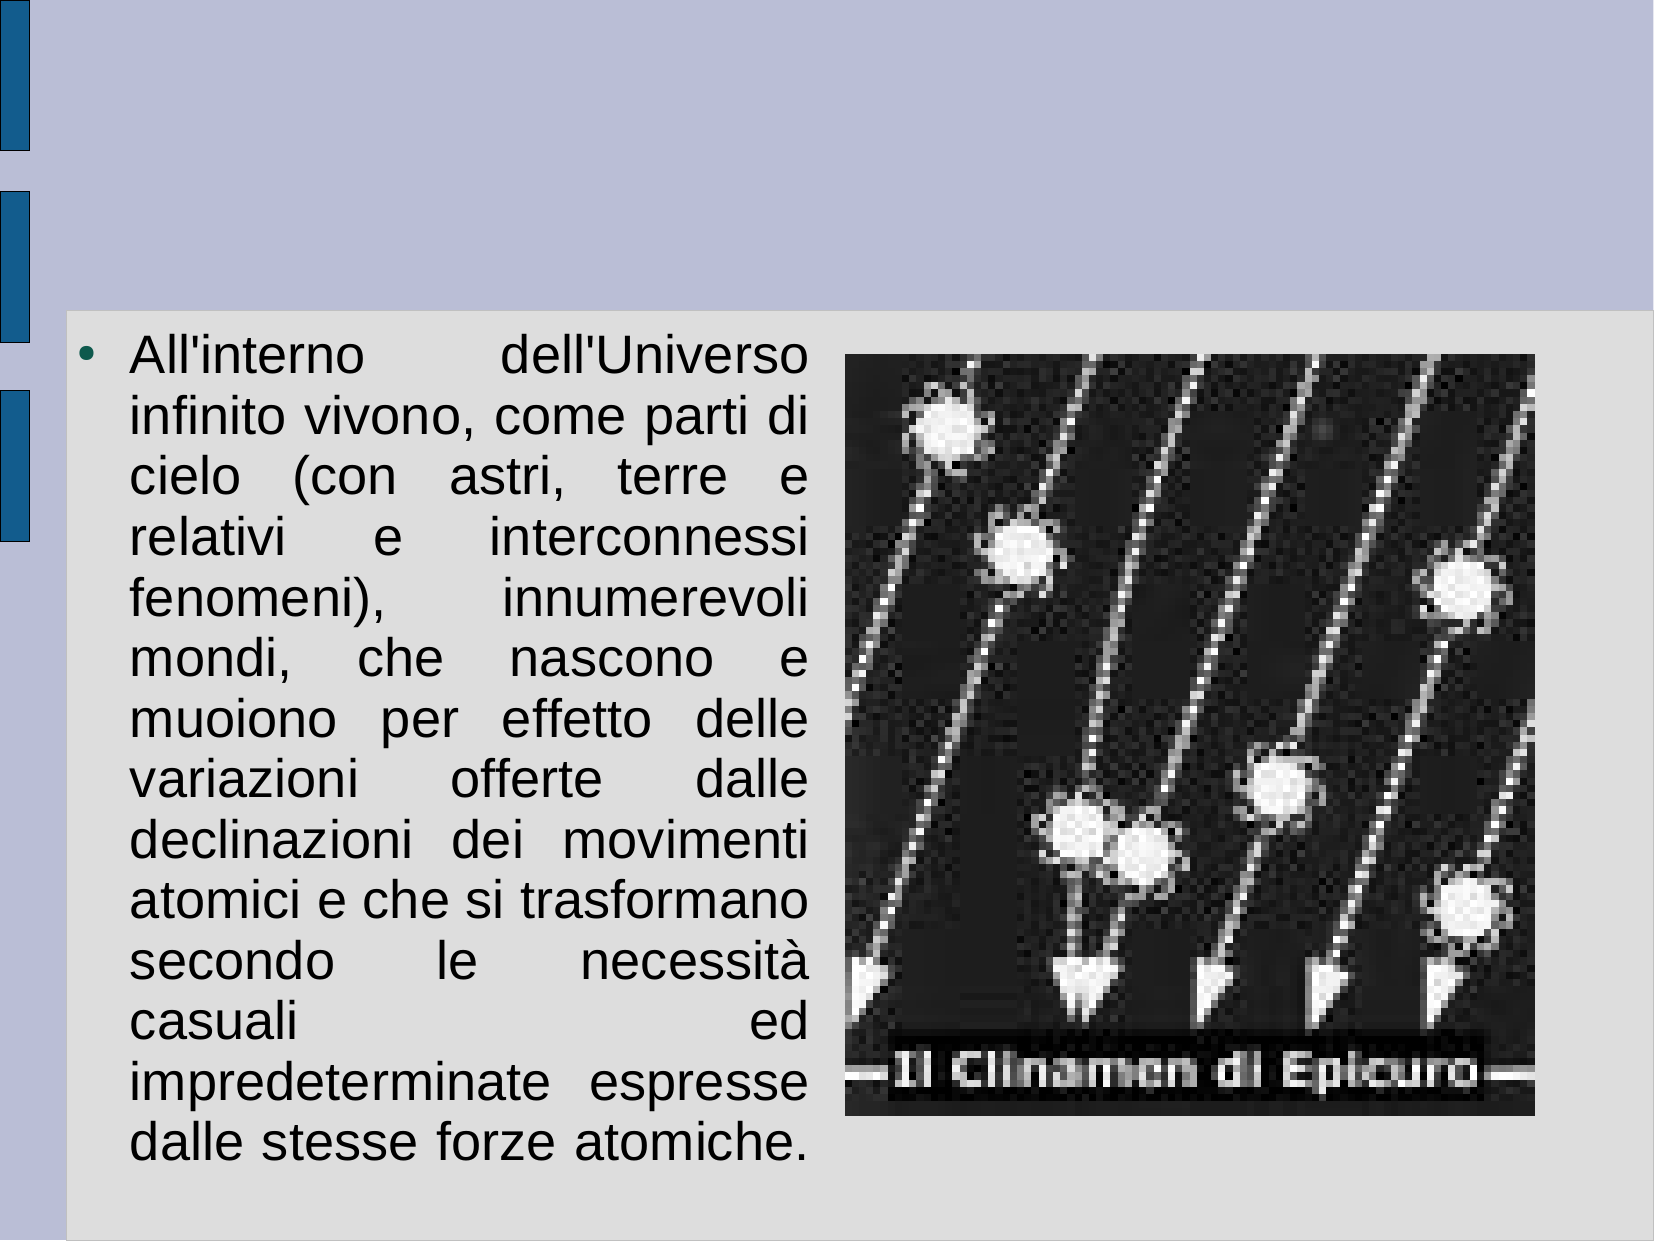

#
All'interno dell'Universo infinito vivono, come parti di cielo (con astri, terre e relativi e interconnessi fenomeni), innumerevoli mondi, che nascono e muoiono per effetto delle variazioni offerte dalle declinazioni dei movimenti atomici e che si trasformano secondo le necessità casuali ed impredeterminate espresse dalle stesse forze atomiche.